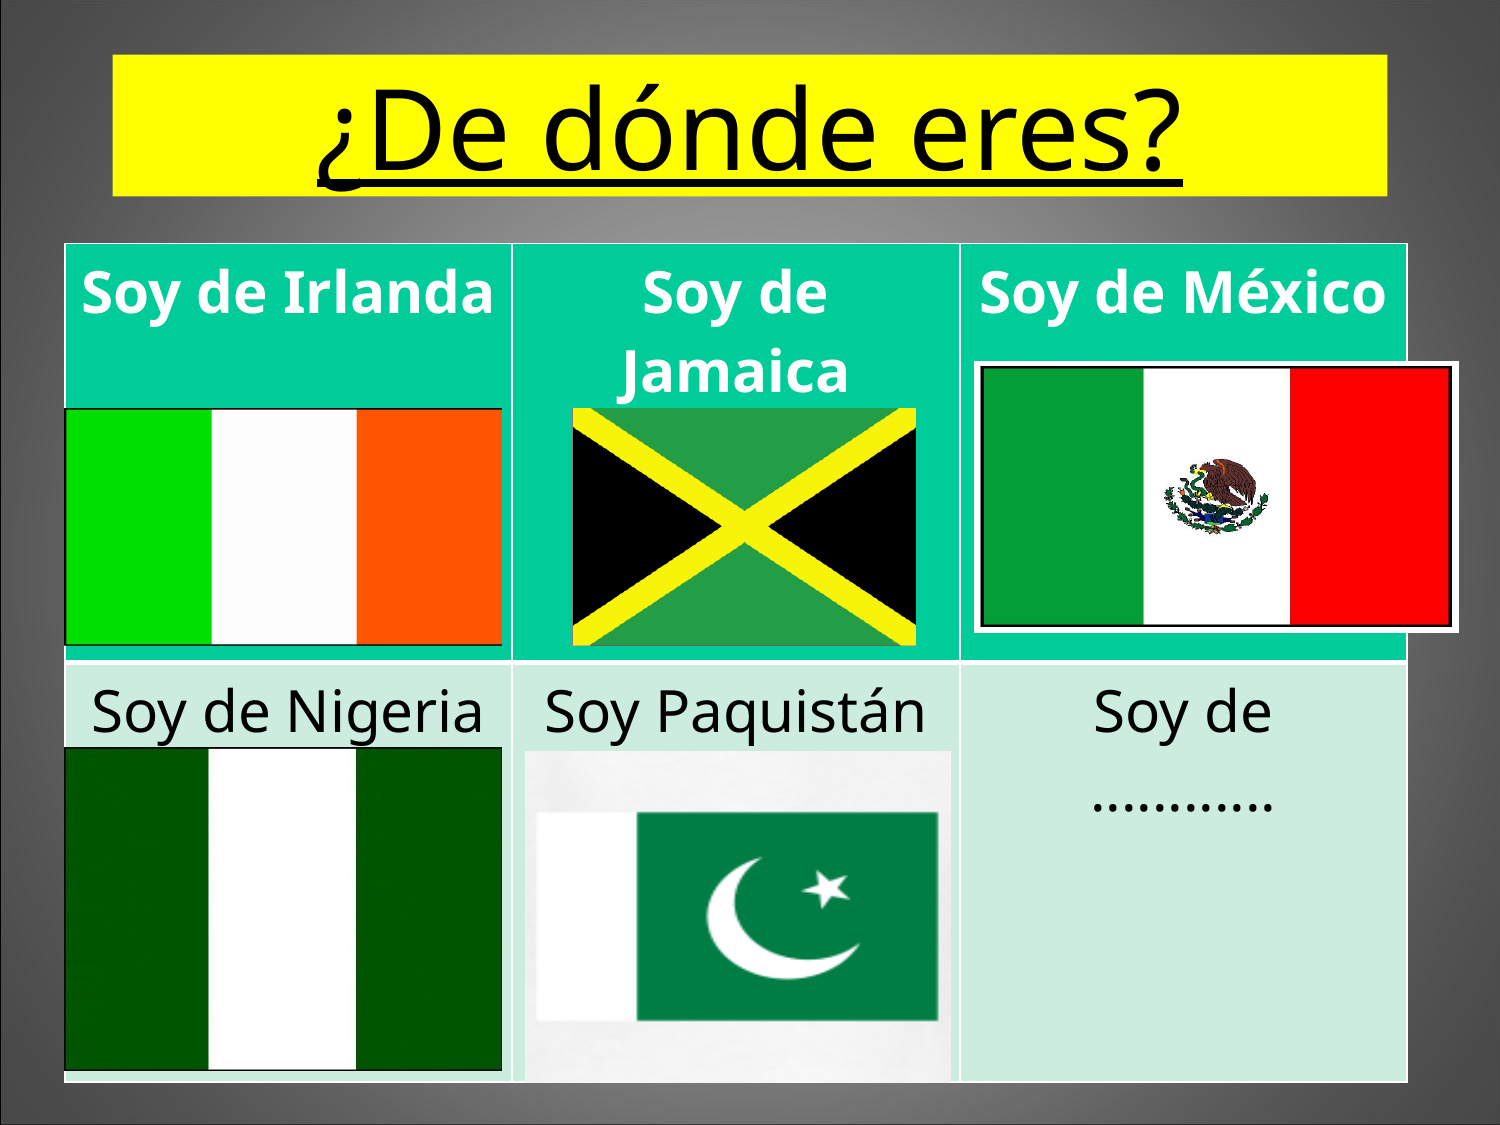

# ¿De dónde eres?
| Soy de Irlanda | Soy de Jamaica | Soy de México |
| --- | --- | --- |
| Soy de Nigeria | Soy Paquistán | Soy de ............ |